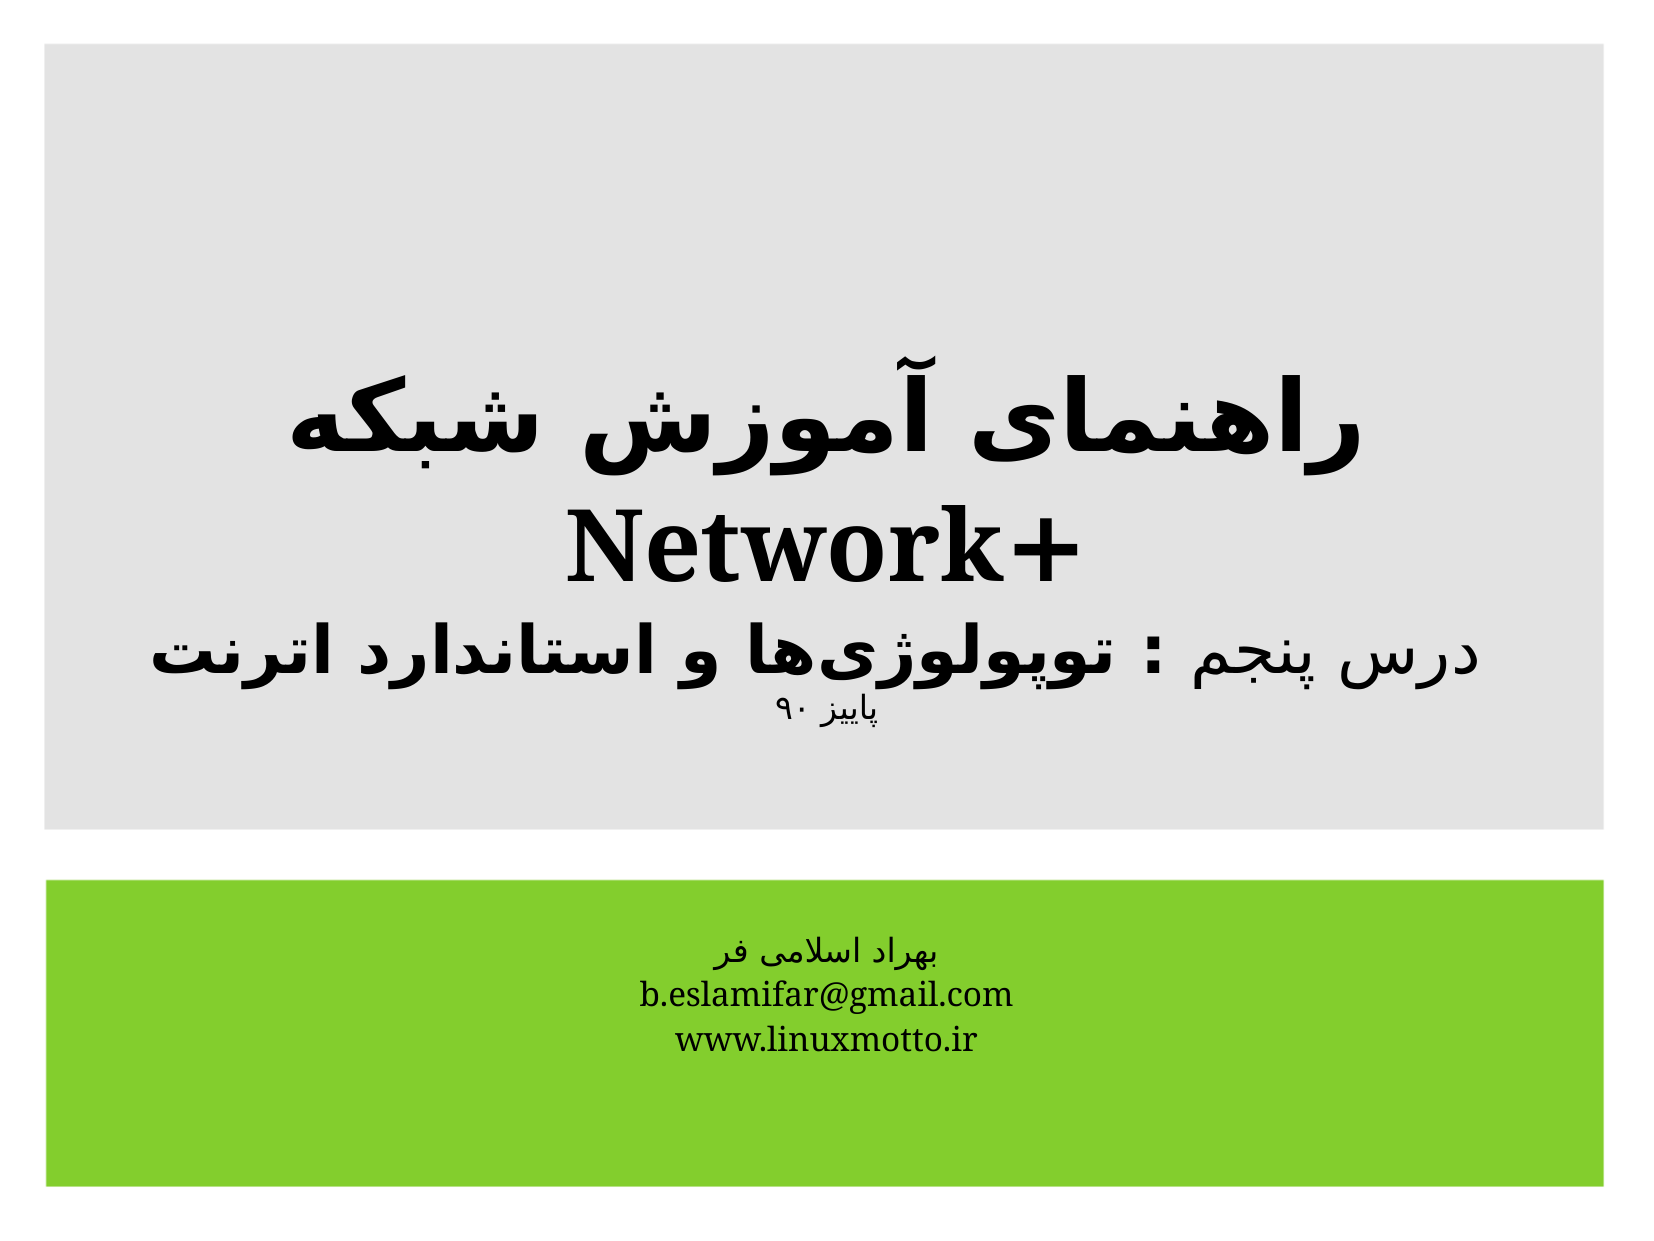

راهنمای آموزش شبکه +Network
 درس پنجم : توپولوژی‌ها و استاندارد اترنت
پاییز ۹۰
بهراد اسلامی فر
b.eslamifar@gmail.com
www.linuxmotto.ir